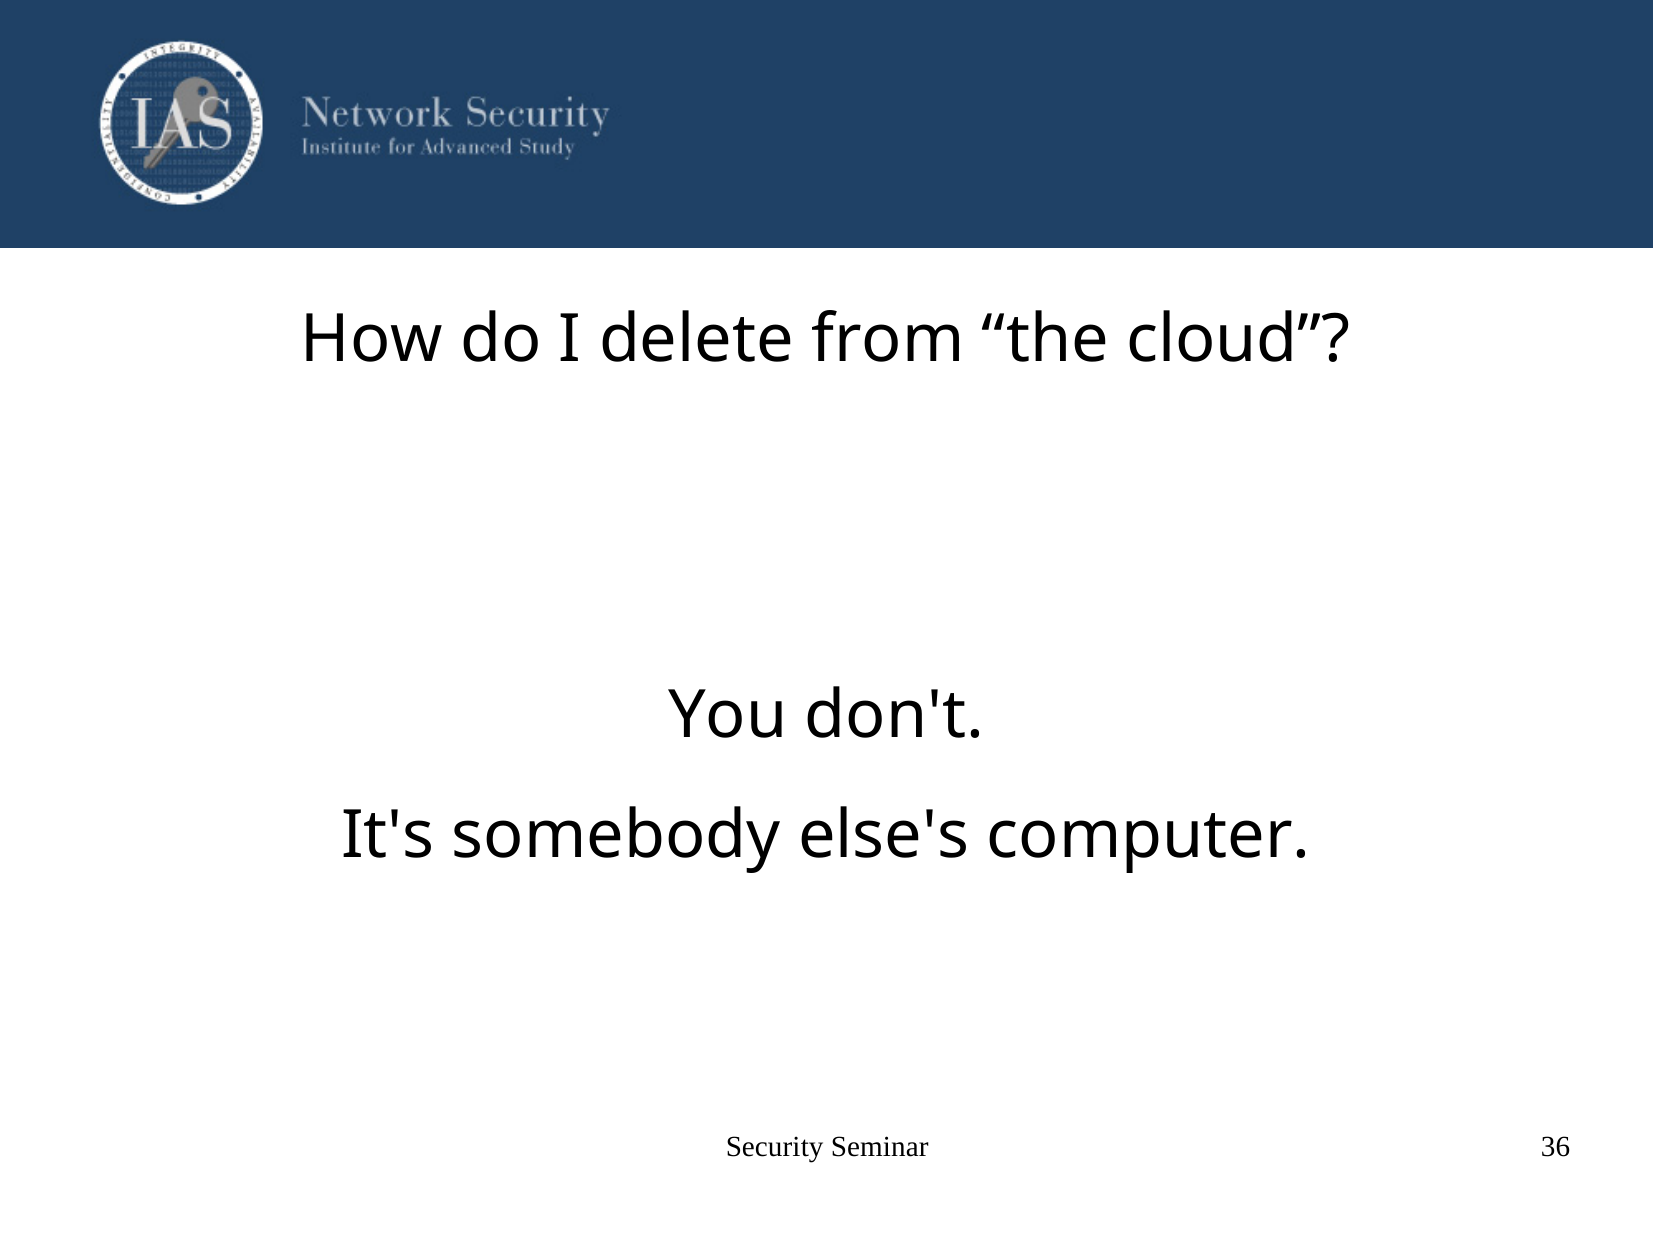

#
How do I delete from “the cloud”?
You don't.
It's somebody else's computer.
Security Seminar
36